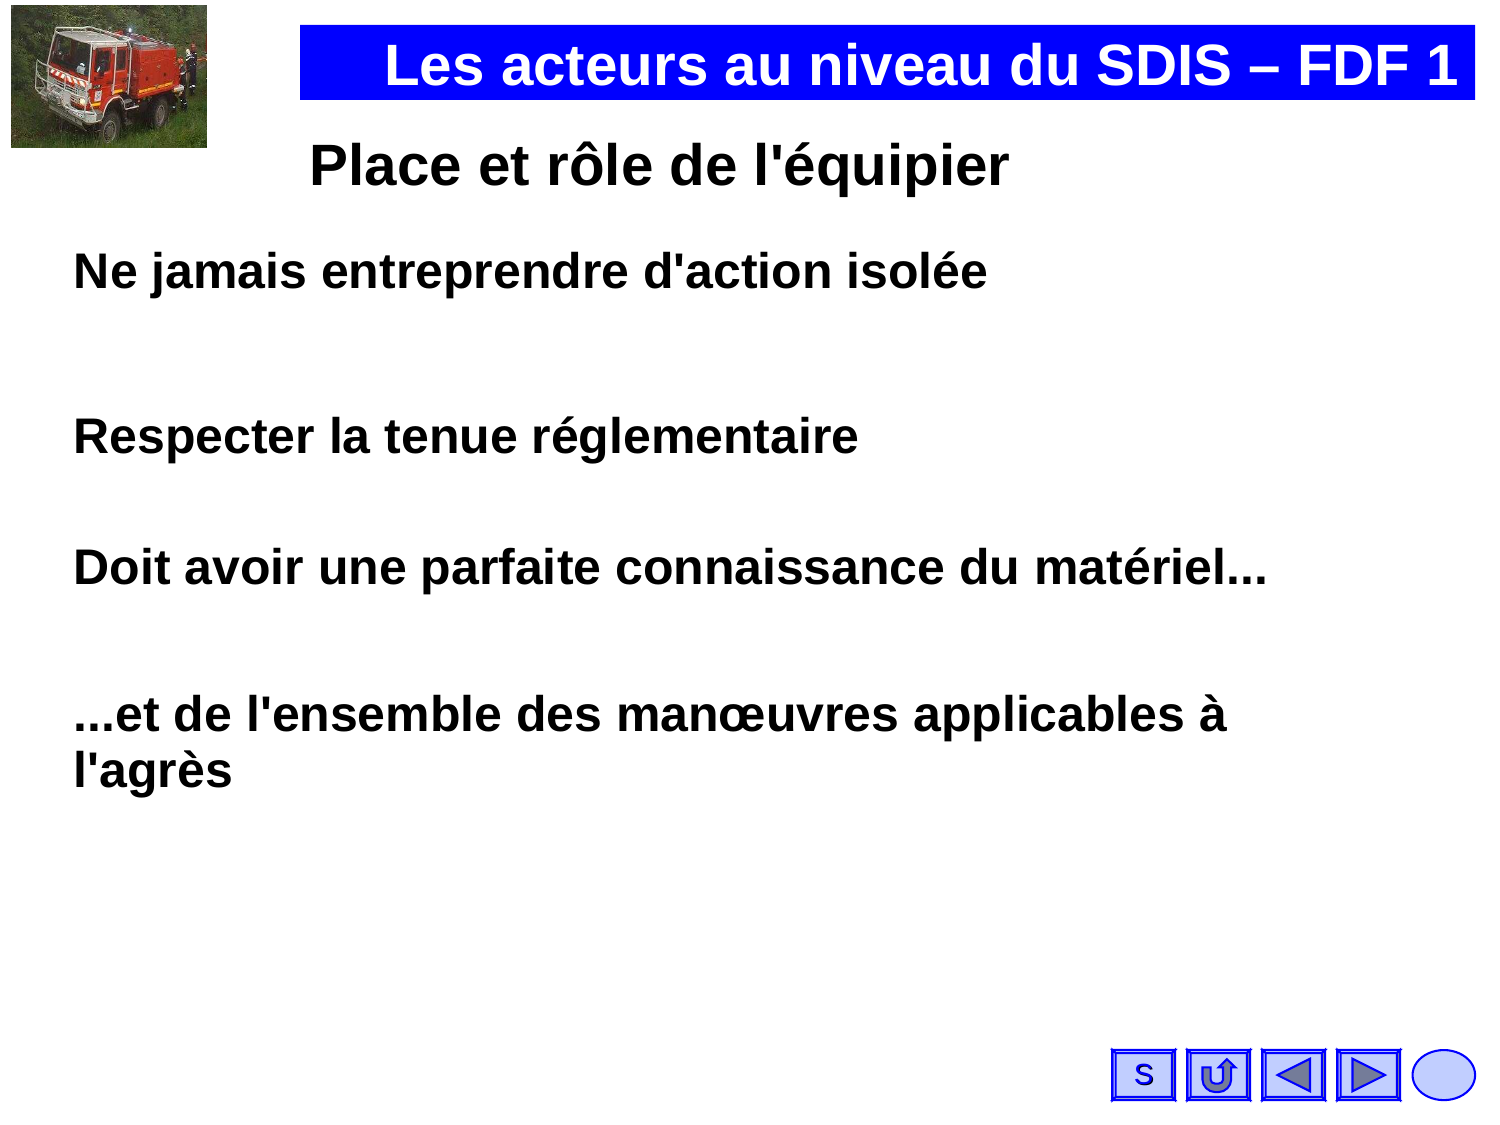

Les acteurs au niveau du SDIS – FDF 1
Place et rôle de l'équipier
Ne jamais entreprendre d'action isolée
Respecter la tenue réglementaire
Doit avoir une parfaite connaissance du matériel...
...et de l'ensemble des manœuvres applicables à l'agrès